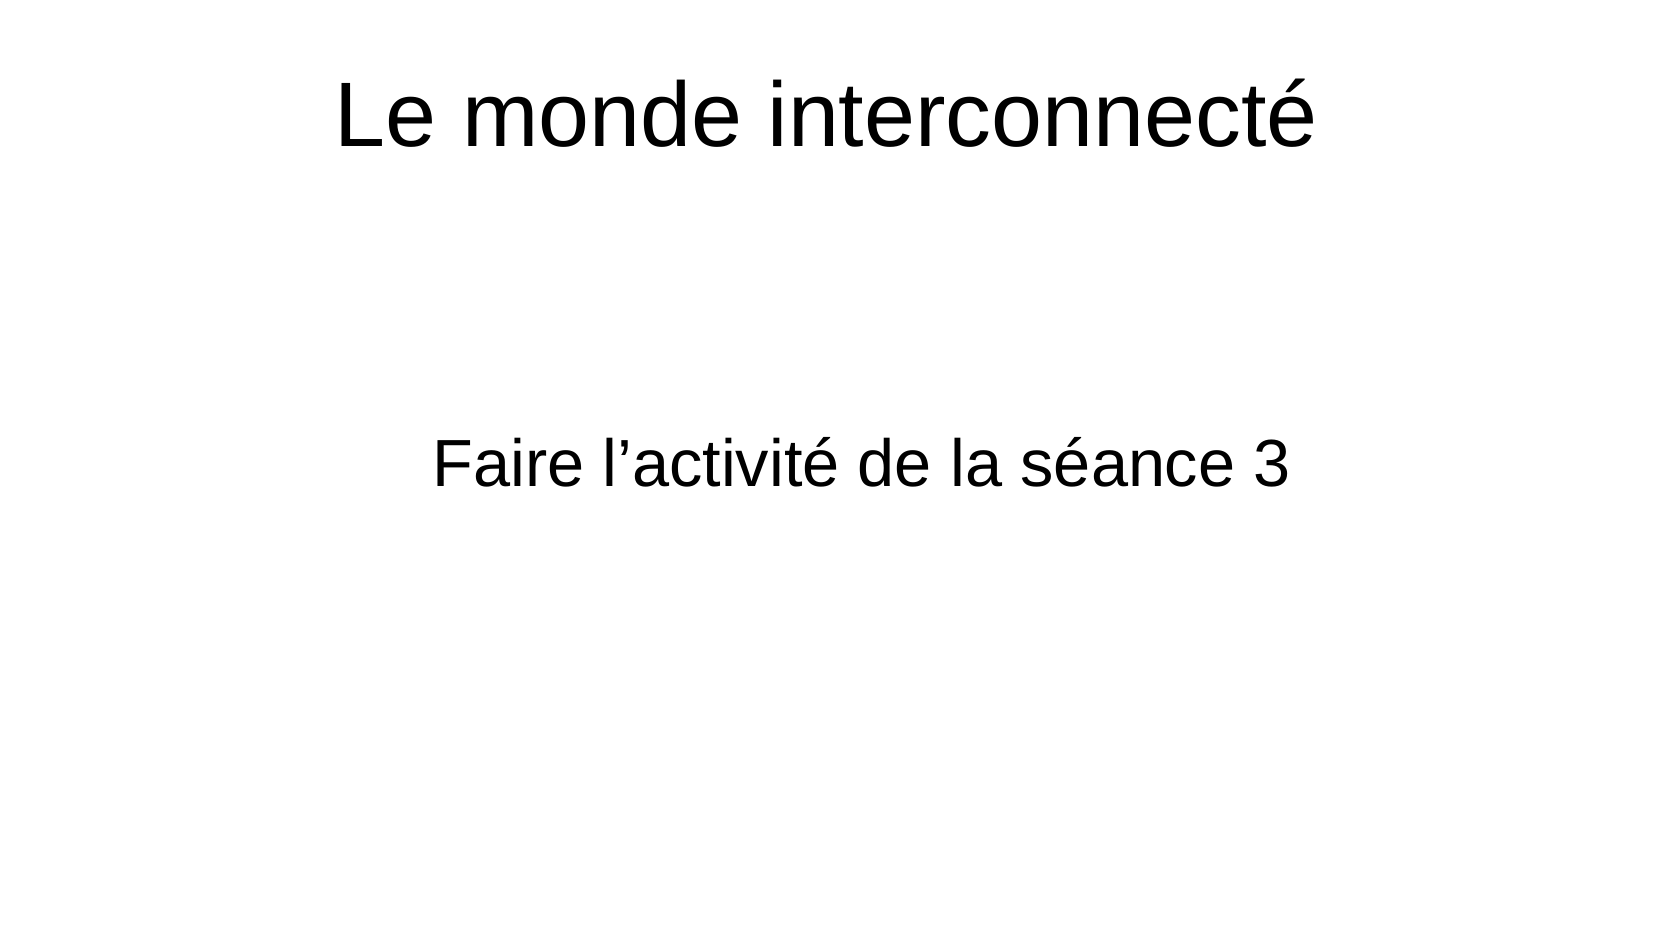

# Le monde interconnecté
Faire l’activité de la séance 3